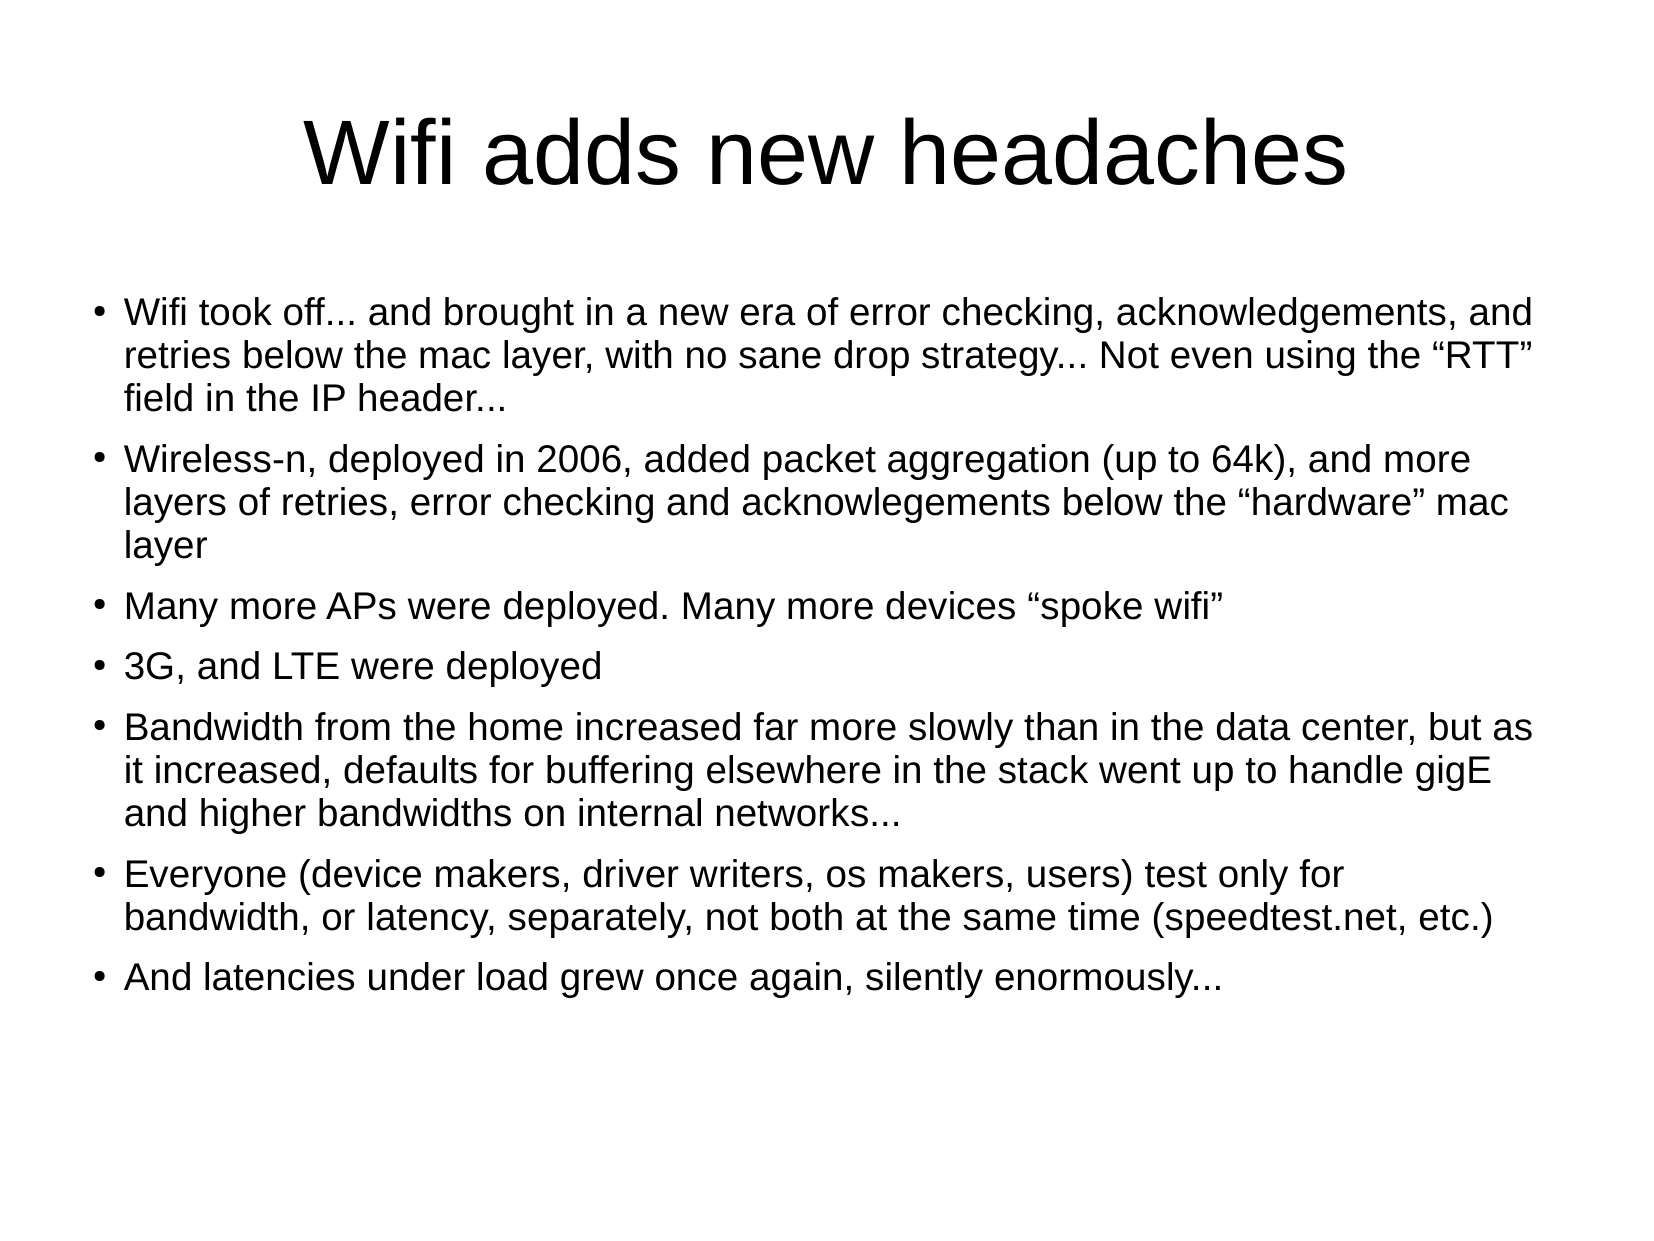

# Wifi adds new headaches
Wifi took off... and brought in a new era of error checking, acknowledgements, and retries below the mac layer, with no sane drop strategy... Not even using the “RTT” field in the IP header...
Wireless-n, deployed in 2006, added packet aggregation (up to 64k), and more layers of retries, error checking and acknowlegements below the “hardware” mac layer
Many more APs were deployed. Many more devices “spoke wifi”
3G, and LTE were deployed
Bandwidth from the home increased far more slowly than in the data center, but as it increased, defaults for buffering elsewhere in the stack went up to handle gigE and higher bandwidths on internal networks...
Everyone (device makers, driver writers, os makers, users) test only for bandwidth, or latency, separately, not both at the same time (speedtest.net, etc.)
And latencies under load grew once again, silently enormously...